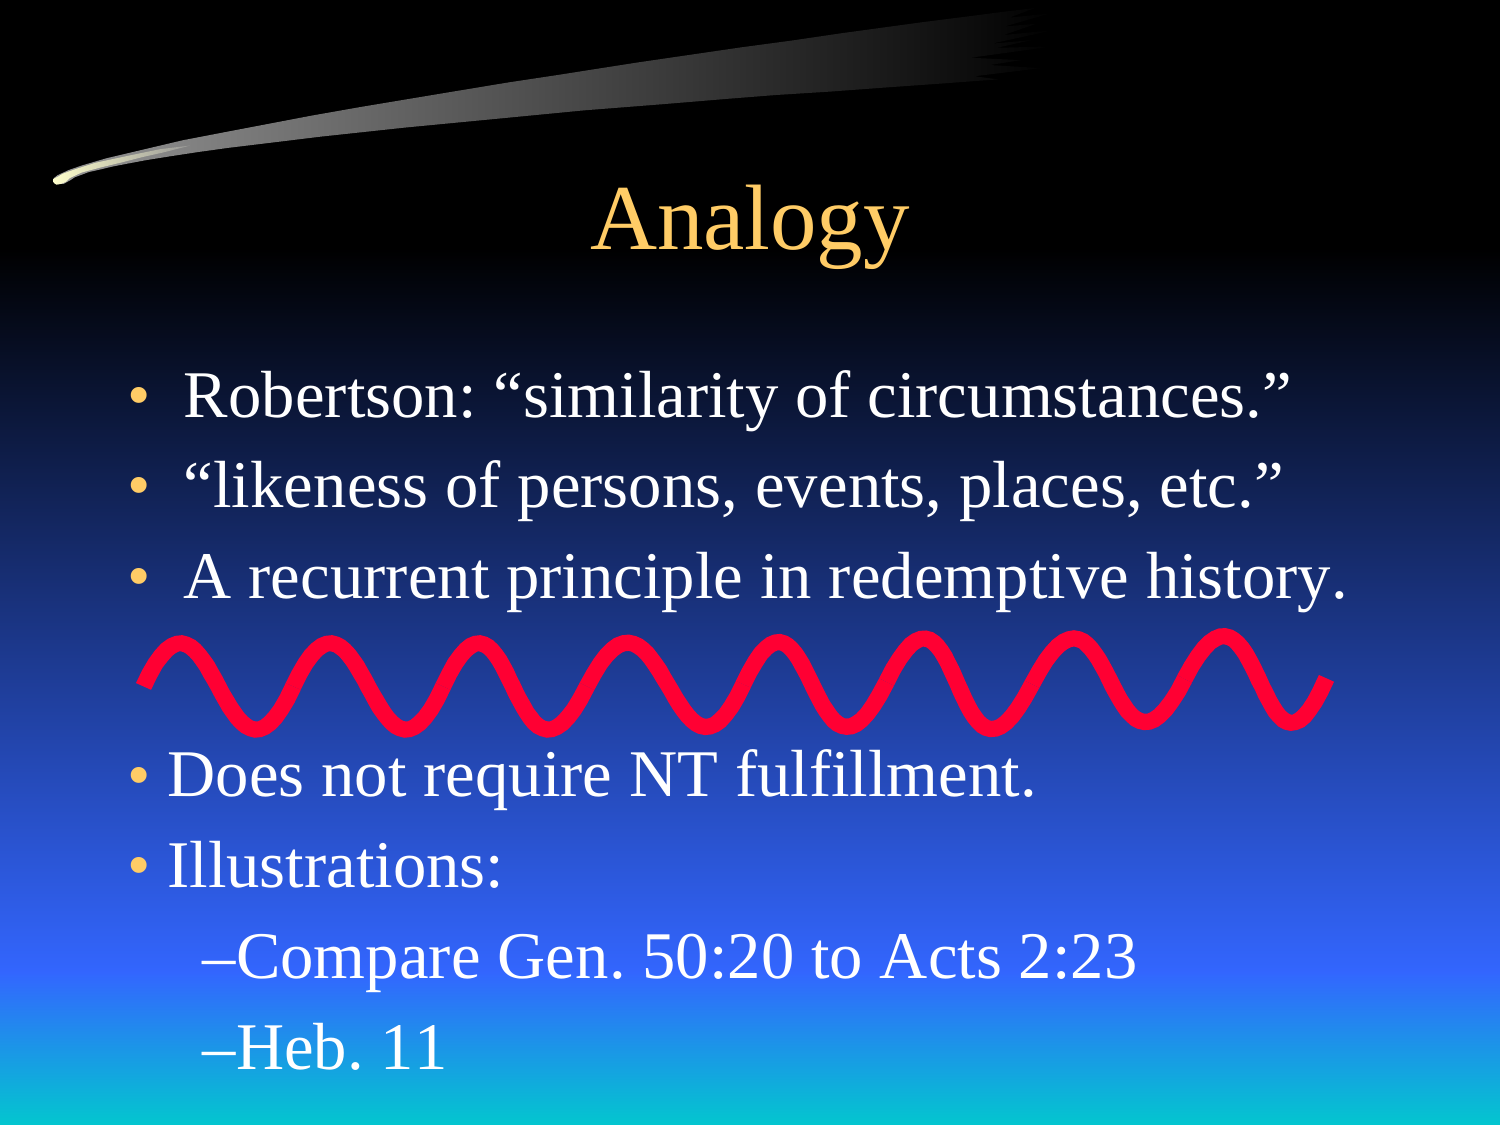

# Analogy
Robertson: “similarity of circumstances.”
“likeness of persons, events, places, etc.”
A recurrent principle in redemptive history.
 Does not require NT fulfillment.
 Illustrations:
Compare Gen. 50:20 to Acts 2:23
Heb. 11